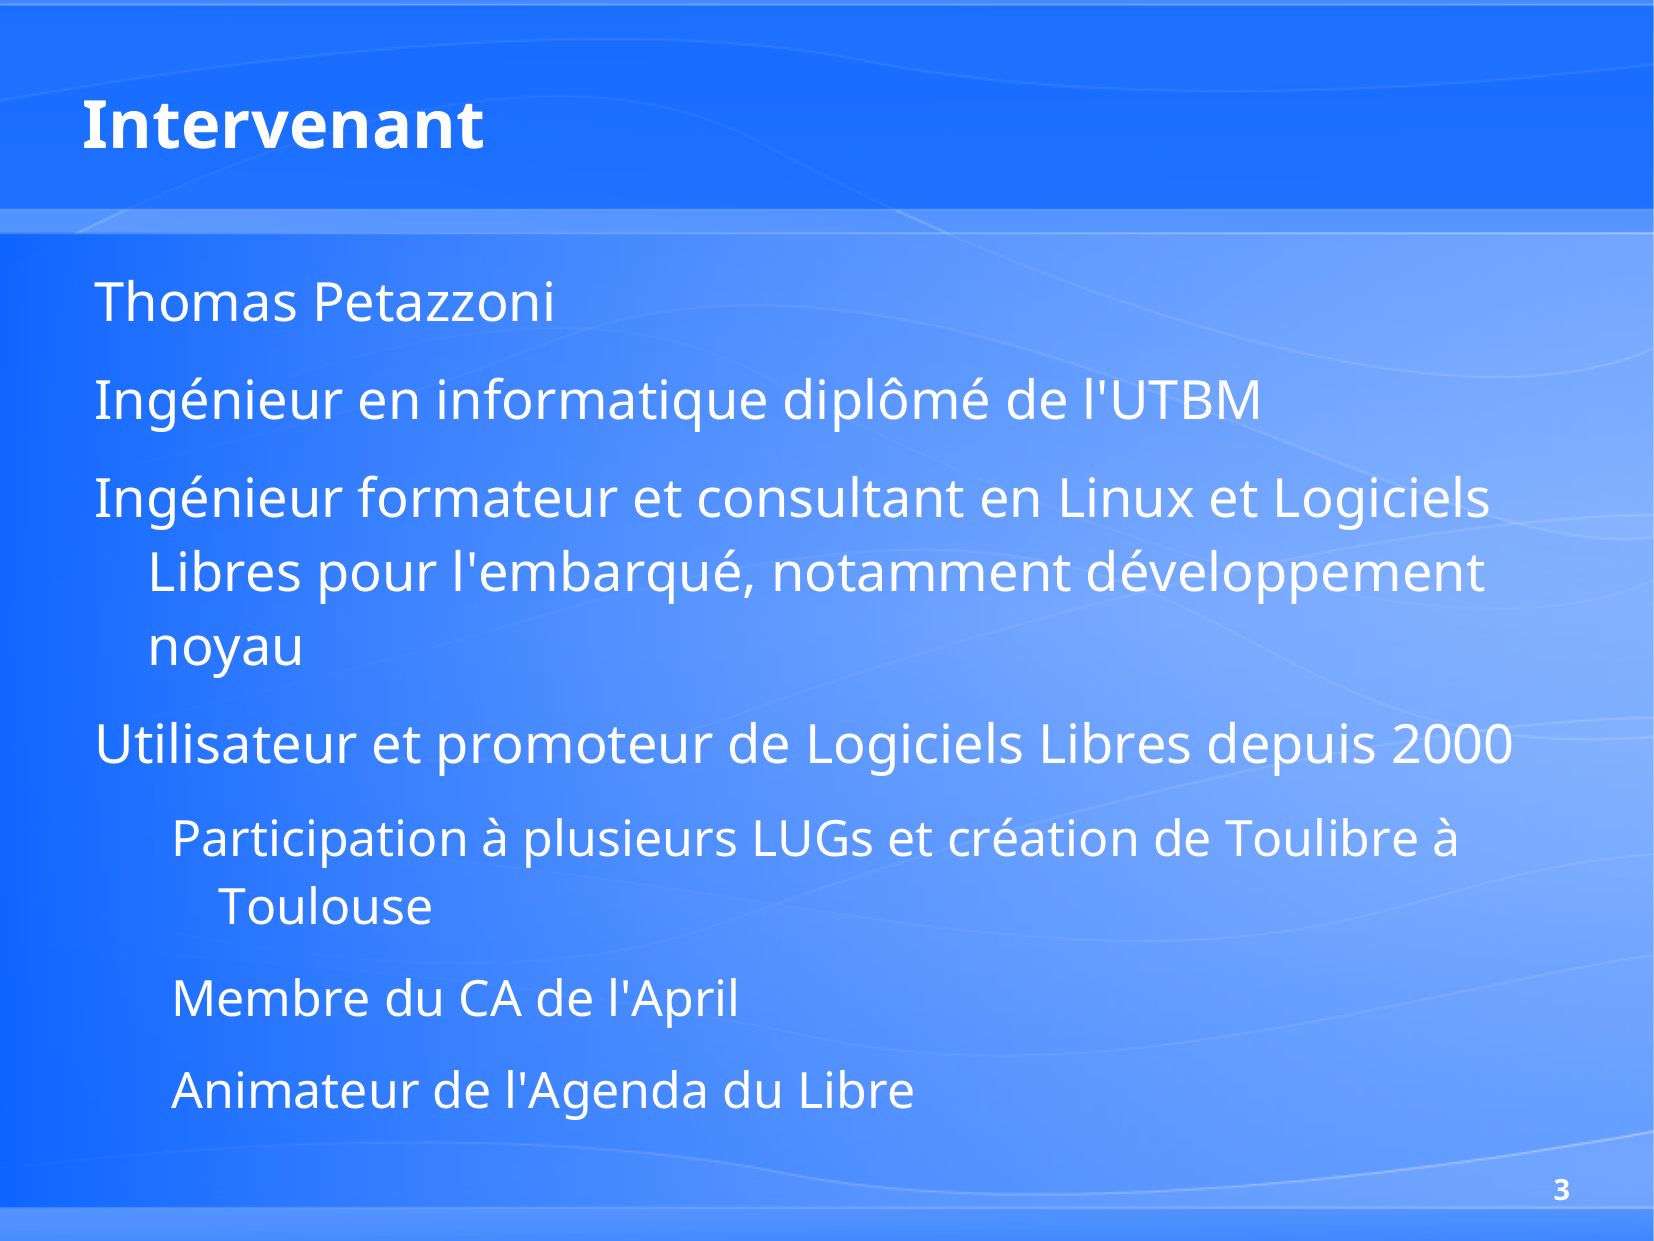

# Intervenant
Thomas Petazzoni
Ingénieur en informatique diplômé de l'UTBM
Ingénieur formateur et consultant en Linux et Logiciels Libres pour l'embarqué, notamment développement noyau
Utilisateur et promoteur de Logiciels Libres depuis 2000
Participation à plusieurs LUGs et création de Toulibre à Toulouse
Membre du CA de l'April
Animateur de l'Agenda du Libre
3